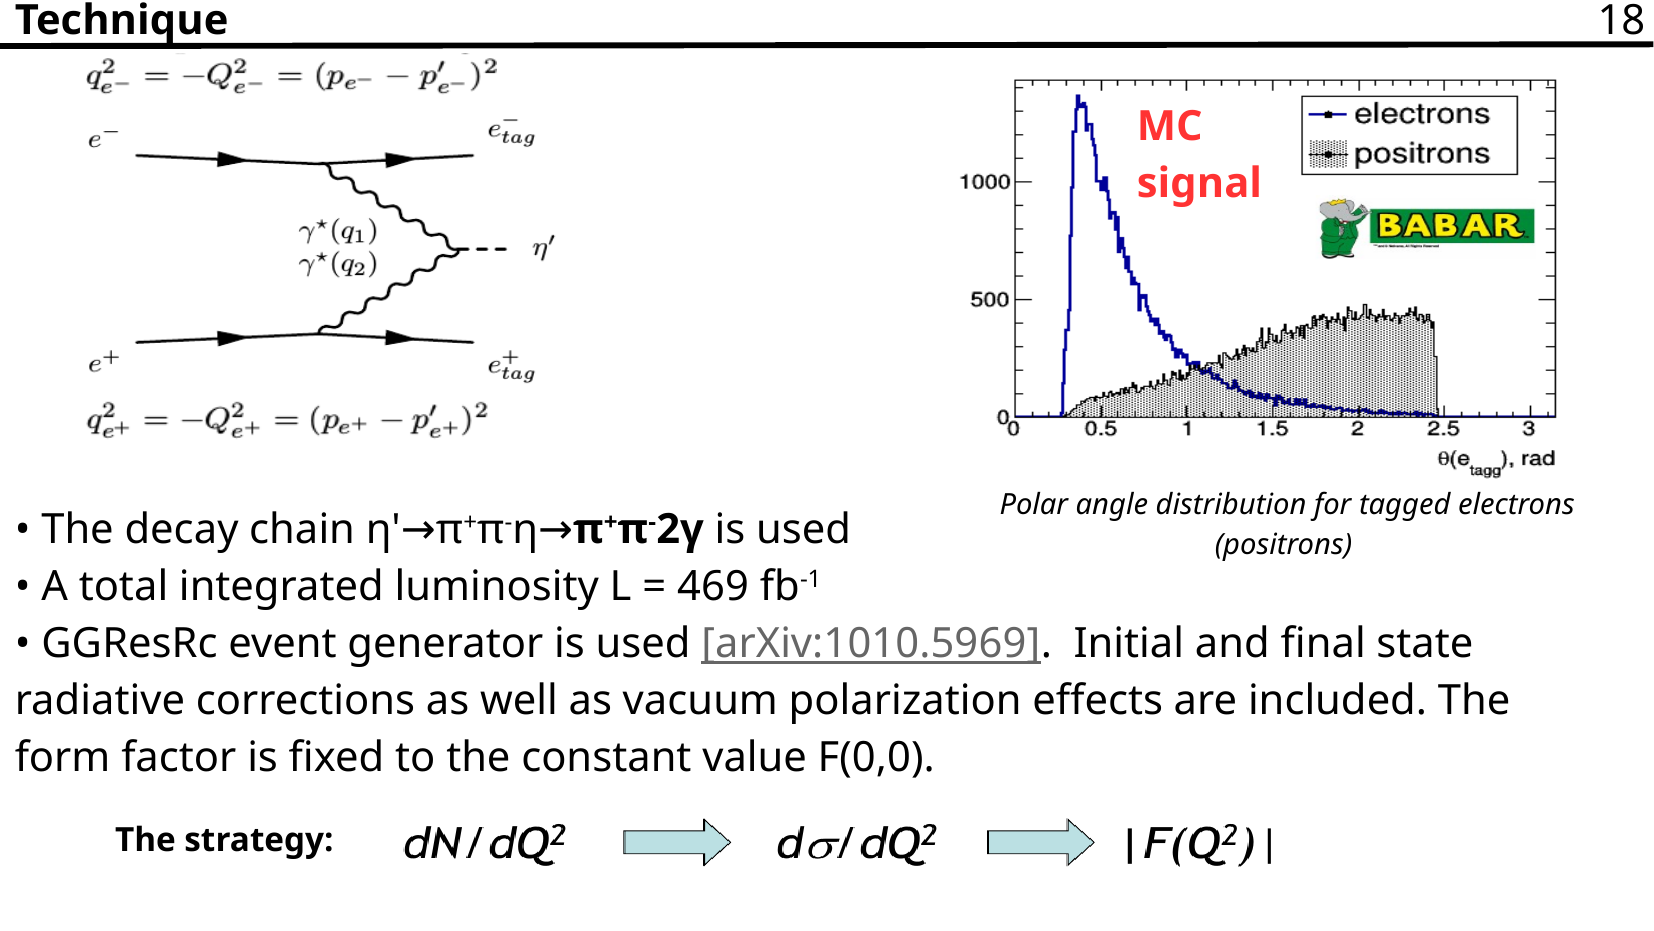

Technique
18
MC
signal
Polar angle distribution for tagged electrons (positrons)
• The decay chain η'→π+π-η→π+π-2γ is used
• A total integrated luminosity L = 469 fb-1
• GGResRc event generator is used [arXiv:1010.5969]. Initial and final state radiative corrections as well as vacuum polarization effects are included. The form factor is fixed to the constant value F(0,0).
The strategy: